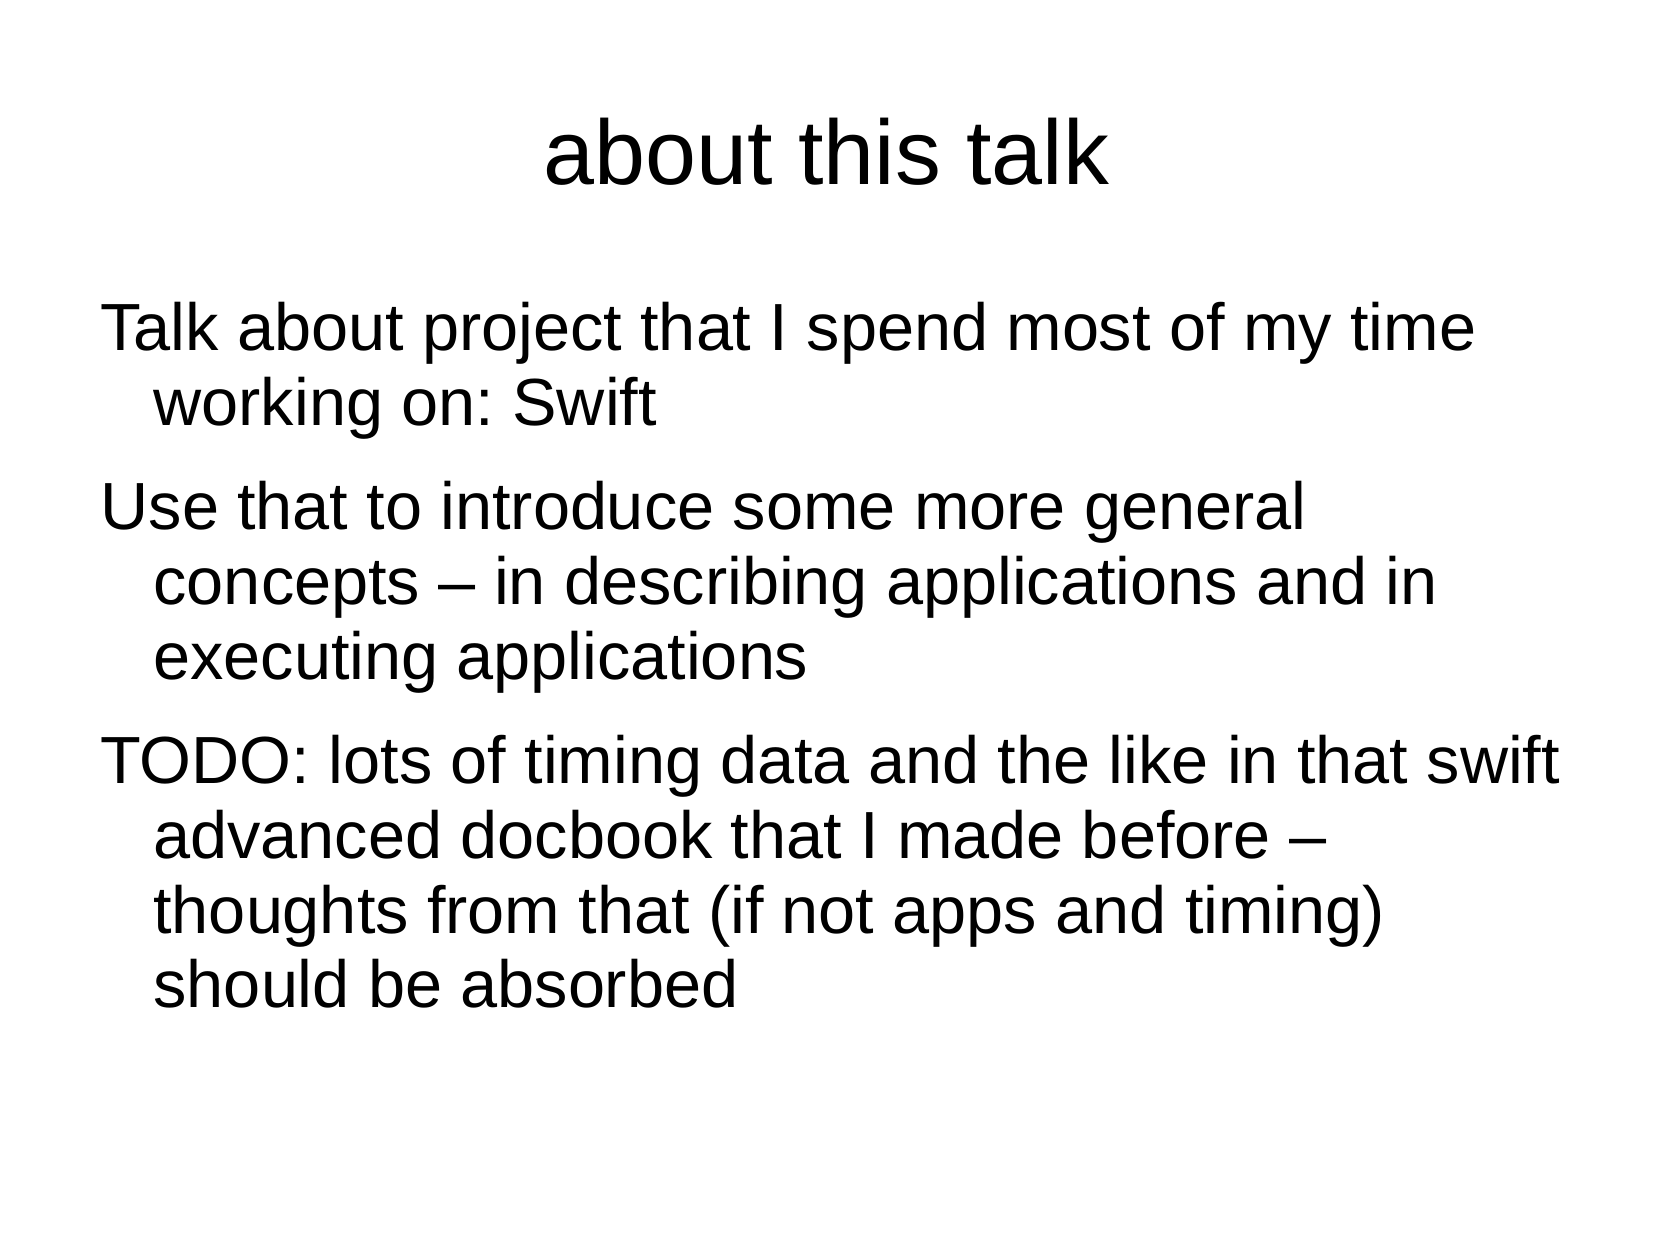

# about this talk
Talk about project that I spend most of my time working on: Swift
Use that to introduce some more general concepts – in describing applications and in executing applications
TODO: lots of timing data and the like in that swift advanced docbook that I made before – thoughts from that (if not apps and timing) should be absorbed